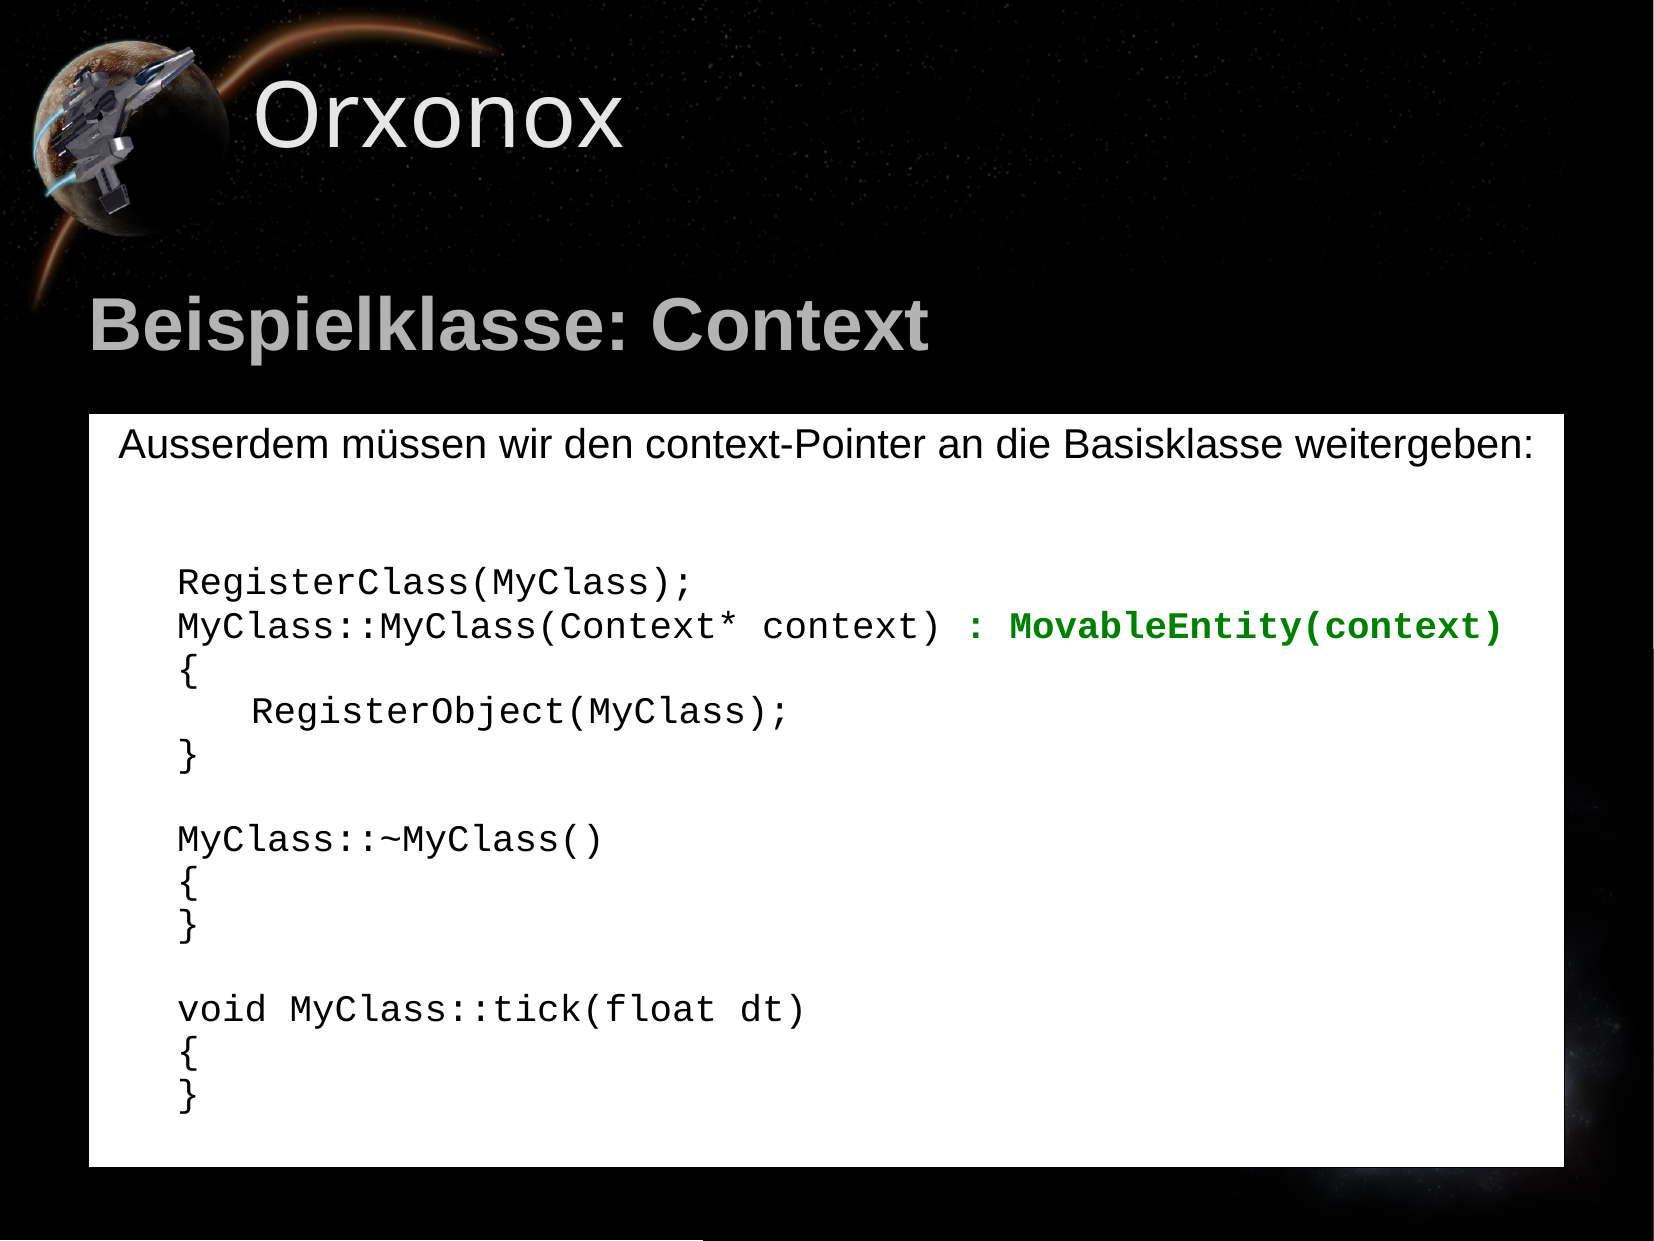

# Beispielklasse: Context
Ausserdem müssen wir den context-Pointer an die Basisklasse weitergeben:
	RegisterClass(MyClass);
	MyClass::MyClass(Context* context) : MovableEntity(context)
	{
		RegisterObject(MyClass);
	}
	MyClass::~MyClass()
	{
	}
	void MyClass::tick(float dt)
	{
	}